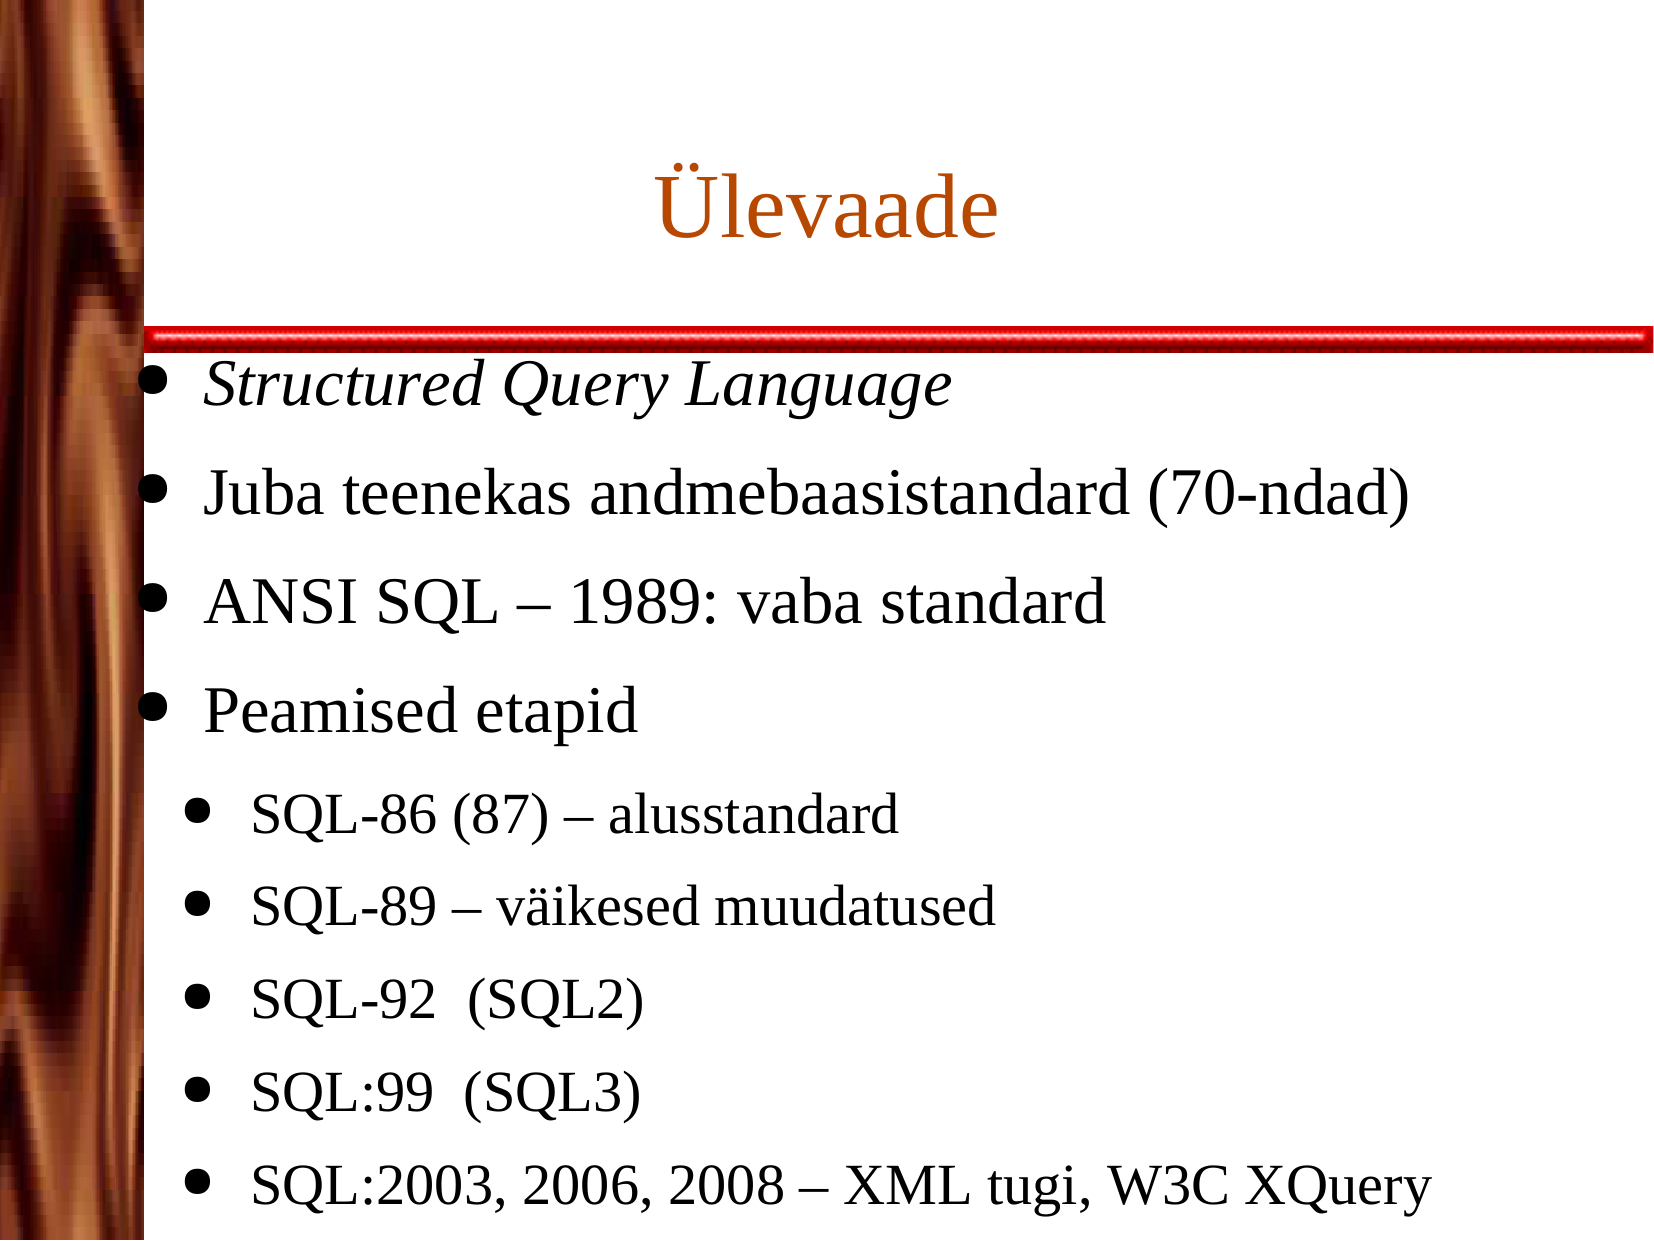

# Ülevaade
Structured Query Language
Juba teenekas andmebaasistandard (70-ndad)
ANSI SQL – 1989: vaba standard
Peamised etapid
SQL-86 (87) – alusstandard
SQL-89 – väikesed muudatused
SQL-92 (SQL2)
SQL:99 (SQL3)
SQL:2003, 2006, 2008 – XML tugi, W3C XQuery